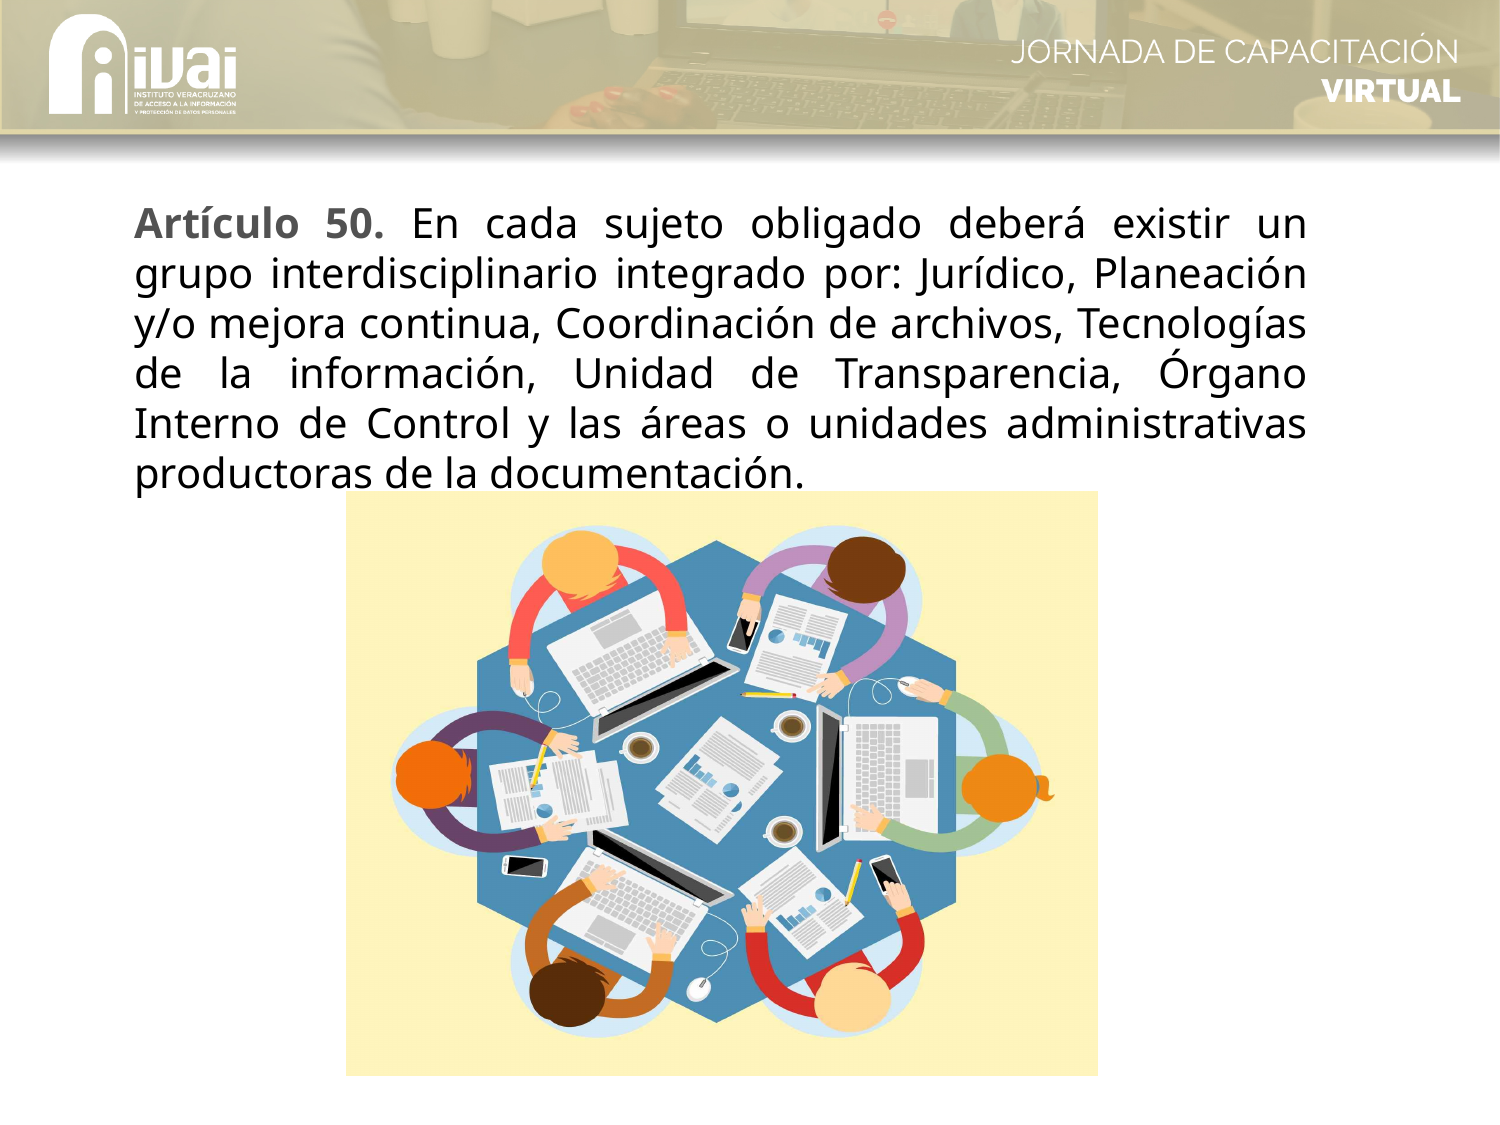

Artículo 50. En cada sujeto obligado deberá existir un grupo interdisciplinario integrado por: Jurídico, Planeación y/o mejora continua, Coordinación de archivos, Tecnologías de la información, Unidad de Transparencia, Órgano Interno de Control y las áreas o unidades administrativas productoras de la documentación.